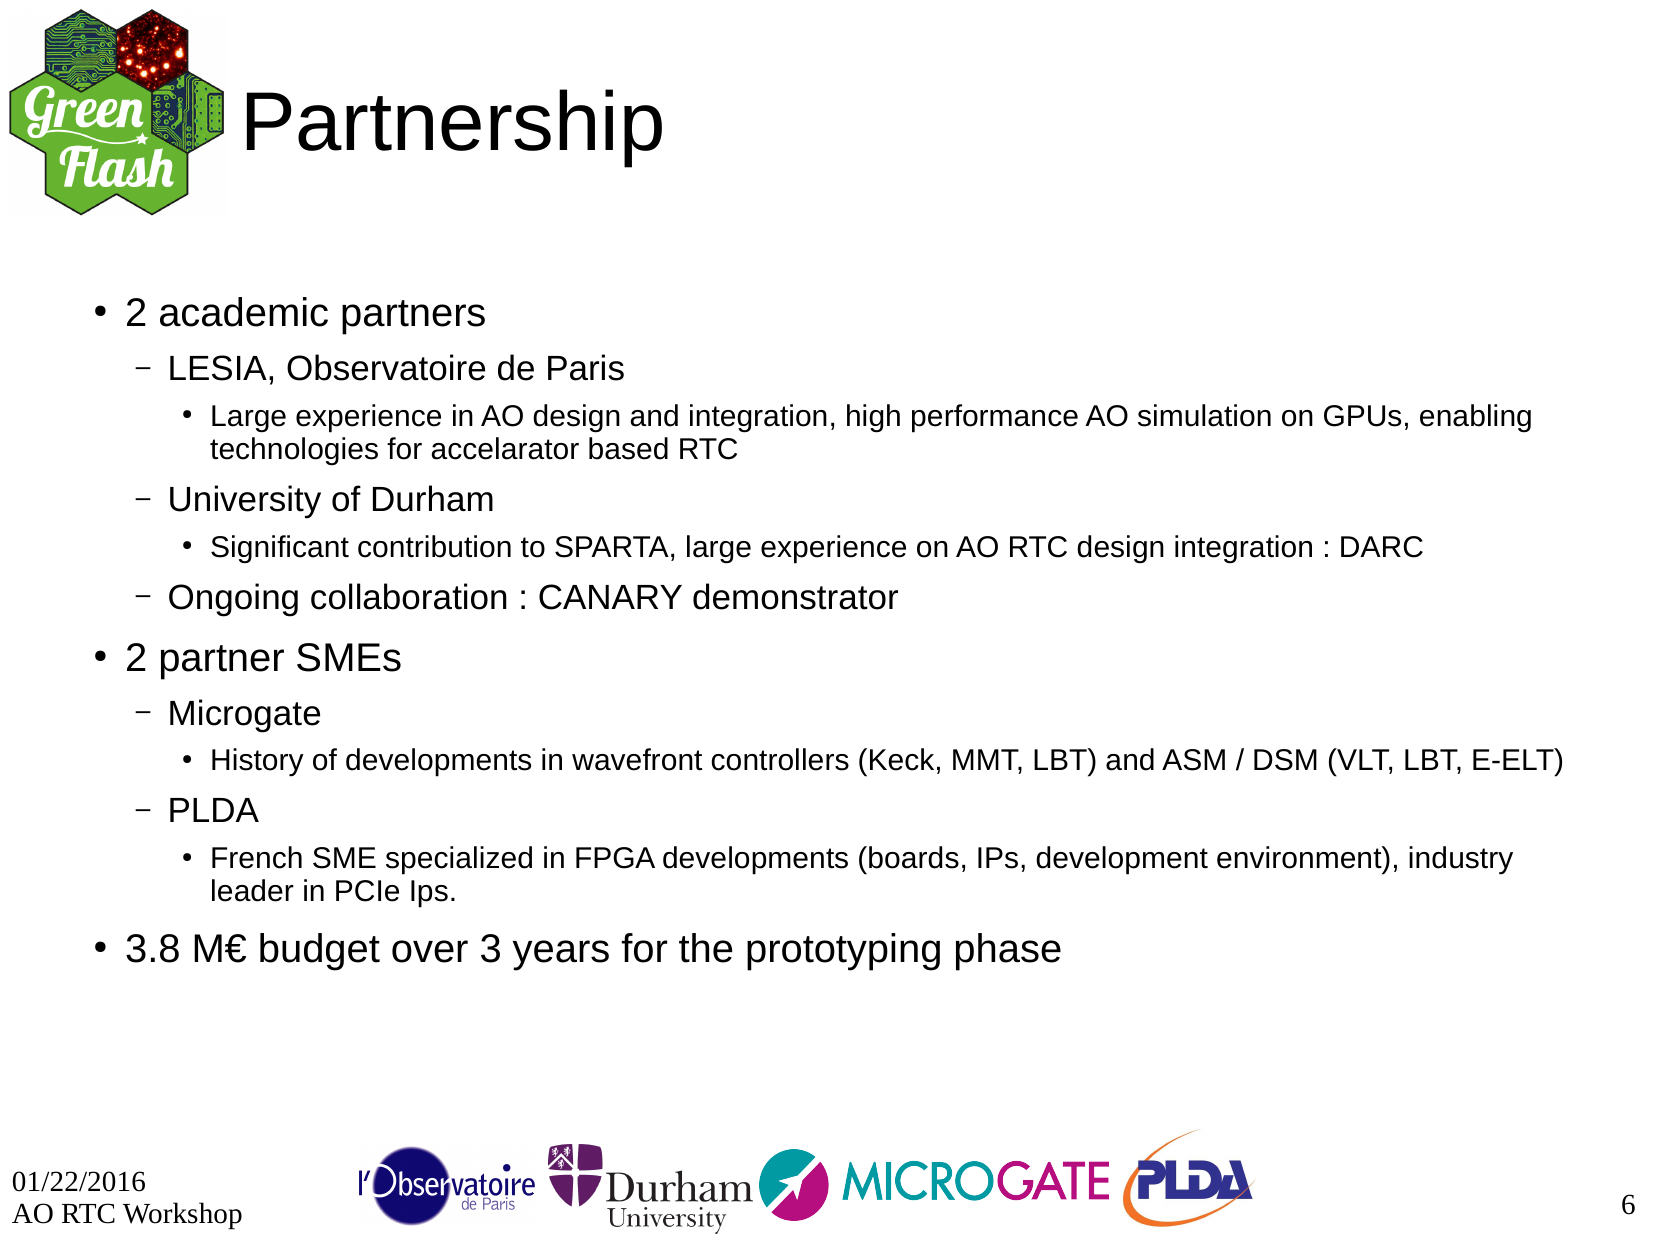

# Partnership
2 academic partners
LESIA, Observatoire de Paris
Large experience in AO design and integration, high performance AO simulation on GPUs, enabling technologies for accelarator based RTC
University of Durham
Significant contribution to SPARTA, large experience on AO RTC design integration : DARC
Ongoing collaboration : CANARY demonstrator
2 partner SMEs
Microgate
History of developments in wavefront controllers (Keck, MMT, LBT) and ASM / DSM (VLT, LBT, E-ELT)
PLDA
French SME specialized in FPGA developments (boards, IPs, development environment), industry leader in PCIe Ips.
3.8 M€ budget over 3 years for the prototyping phase
01/22/2016
6